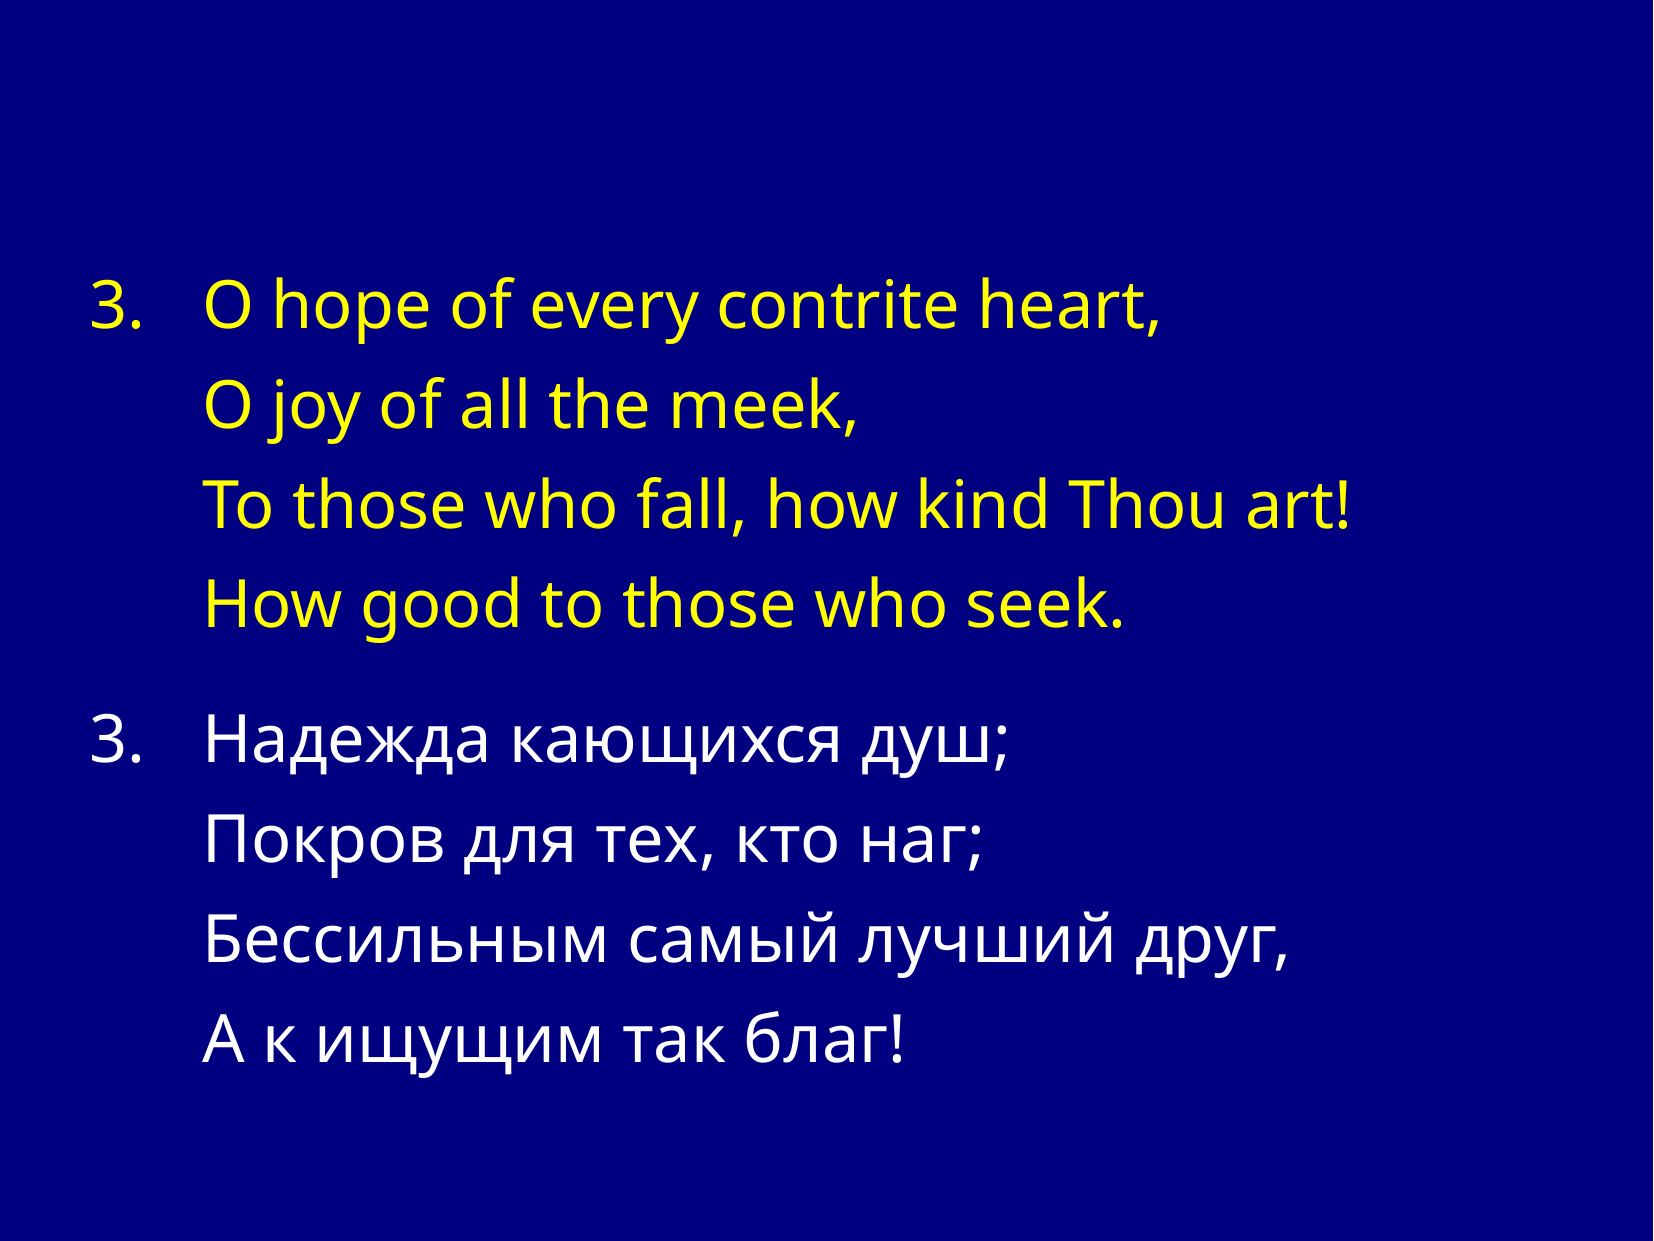

3.	O hope of every contrite heart,
	O joy of all the meek,
	To those who fall, how kind Thou art!
	How good to those who seek.
3.	Надежда кающихся душ;
	Покров для тех, кто наг;
	Бессильным самый лучший друг,
	А к ищущим так благ!